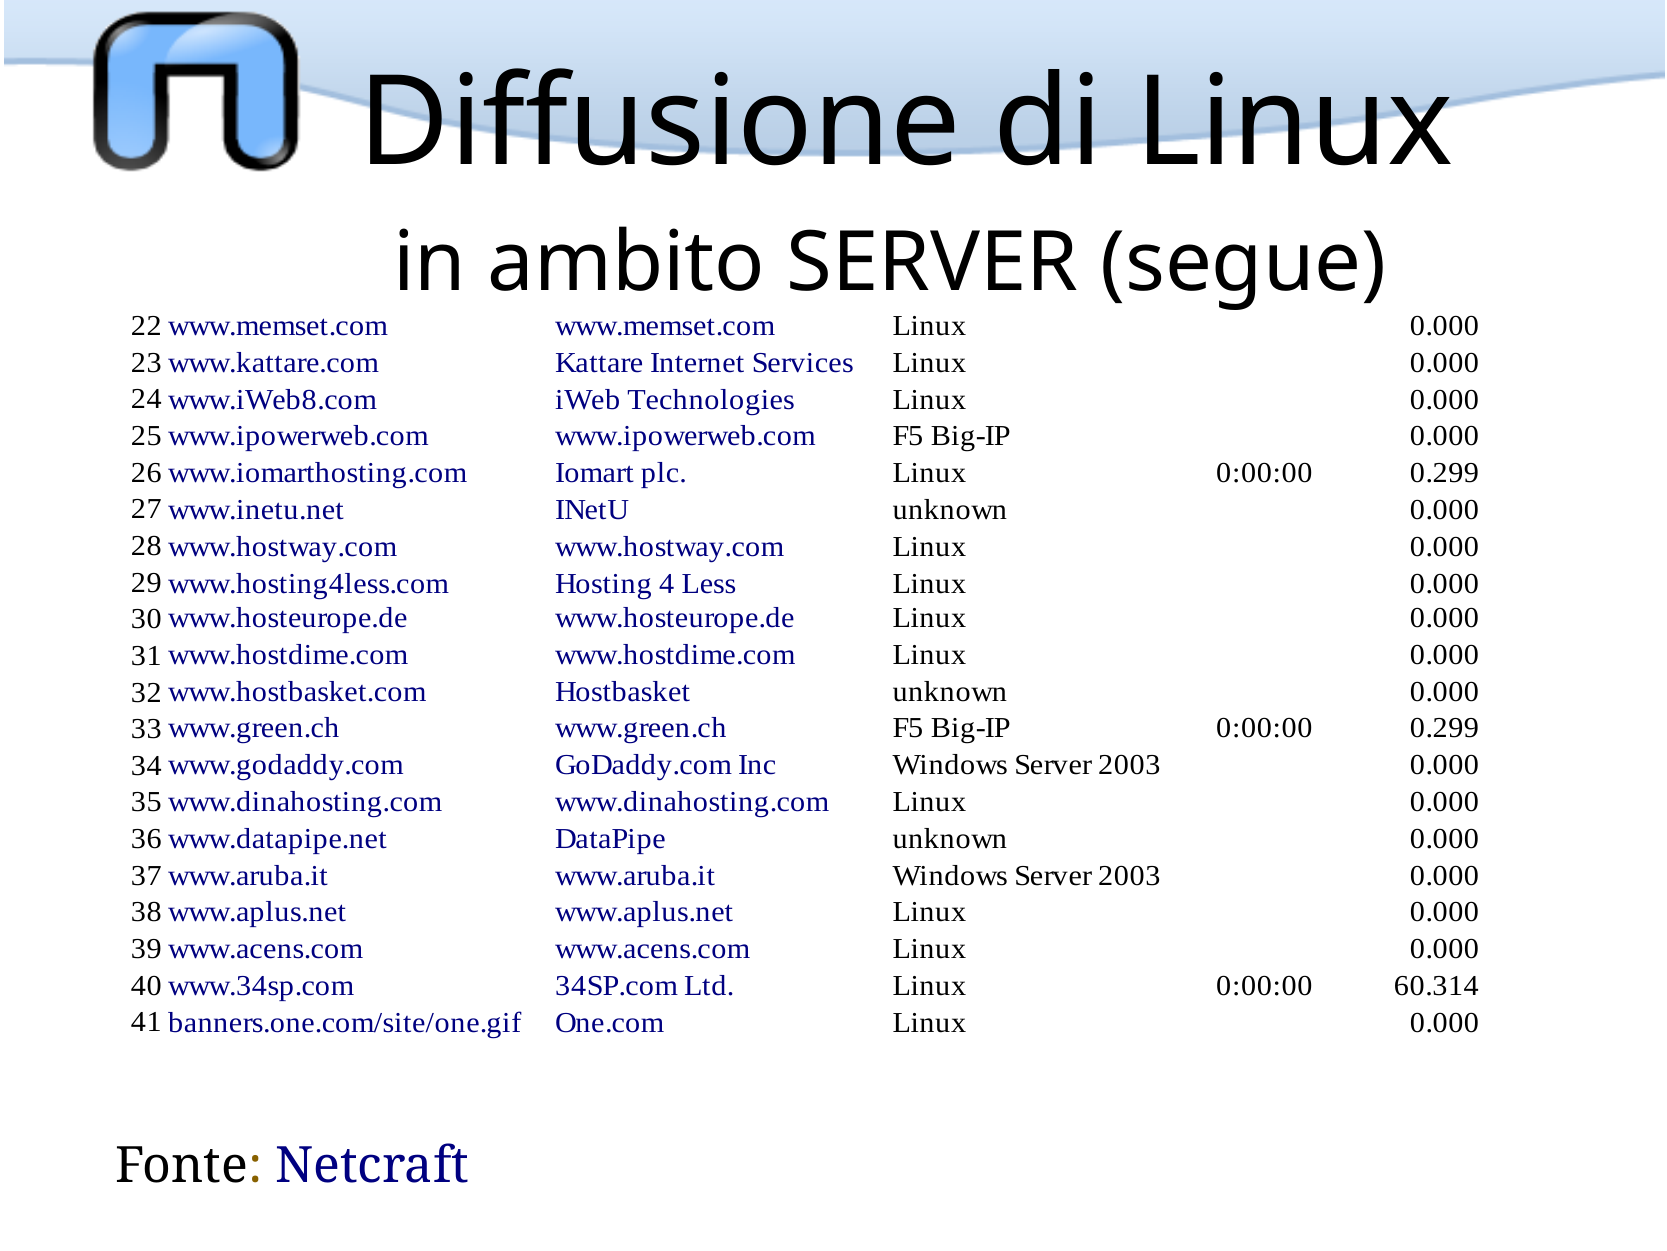

# Diffusione di Linux in ambito SERVER (segue)
Fonte: Netcraft